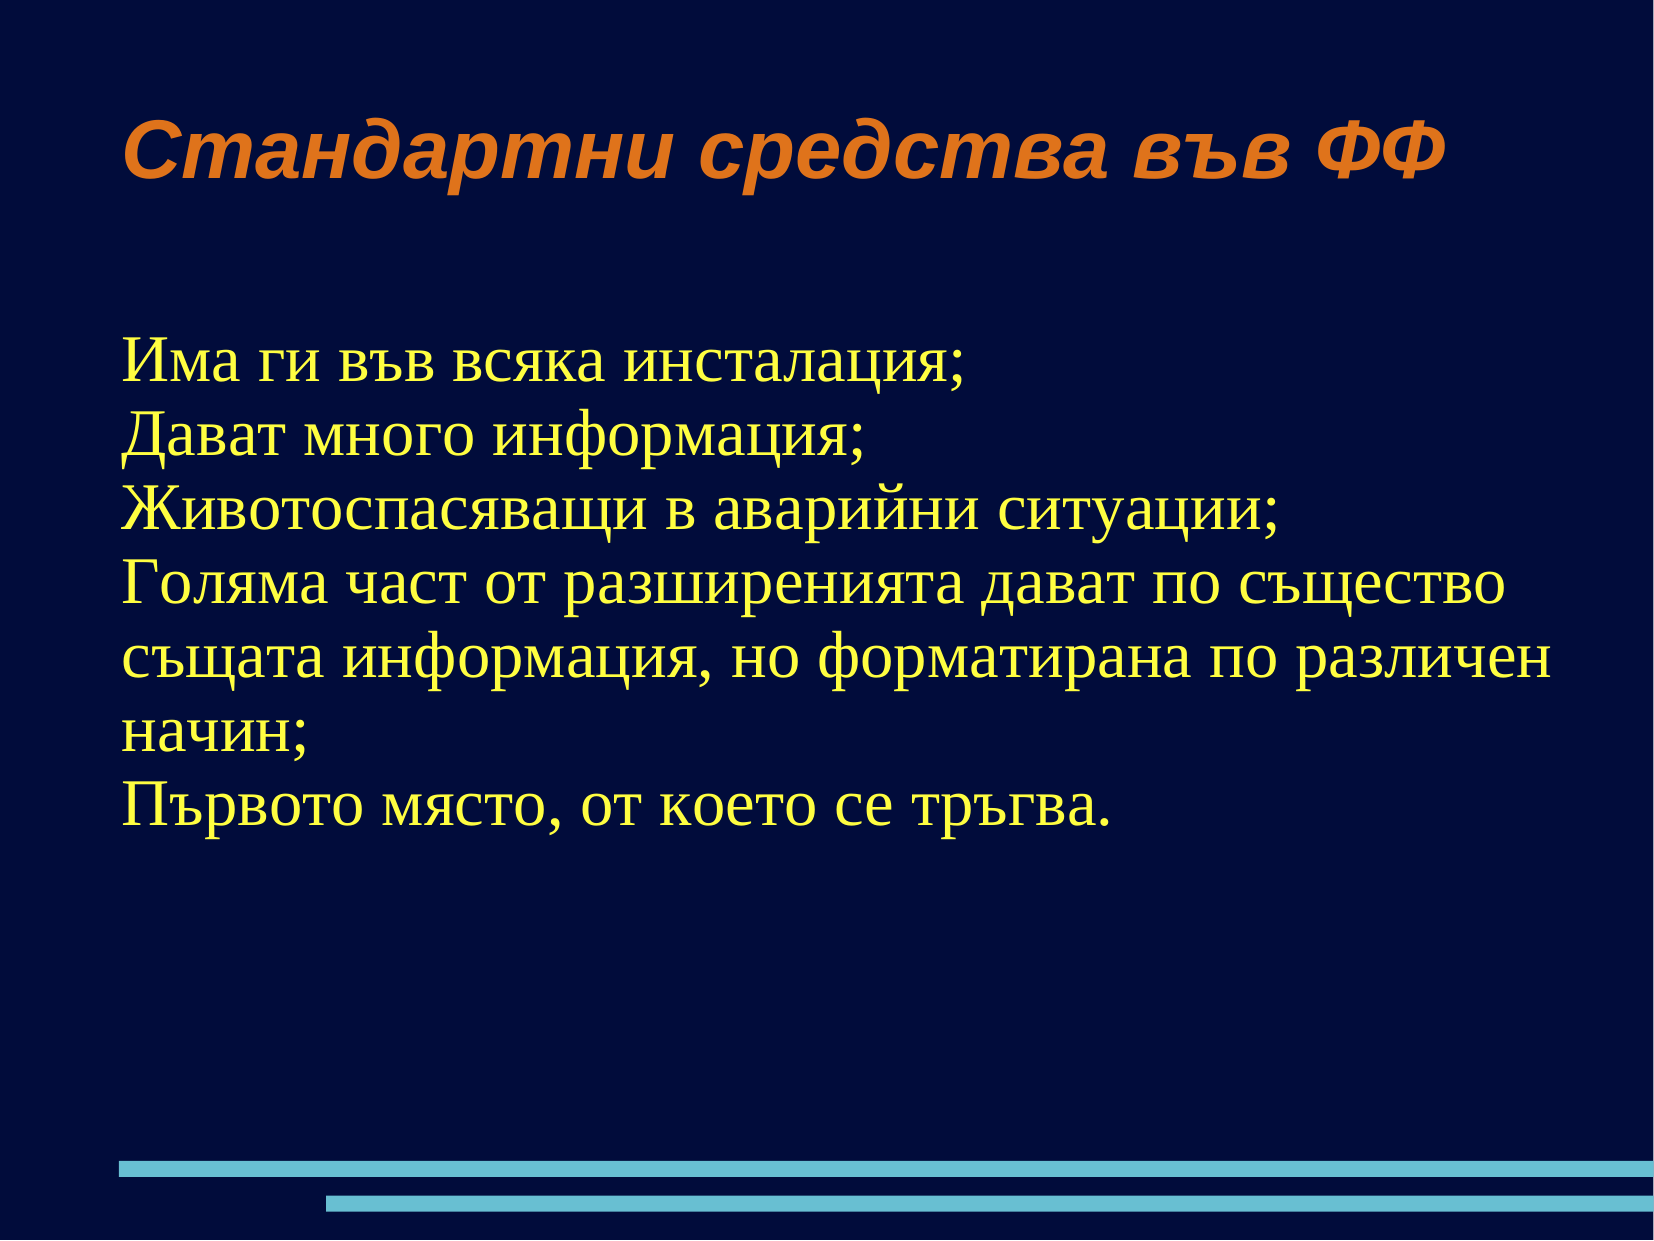

# Стандартни средства във ФФ
Има ги във всяка инсталация;
Дават много информация;
Животоспасяващи в аварийни ситуации;
Голяма част от разширенията дават по същество същата информация, но форматирана по различен начин;
Първото място, от което се тръгва.